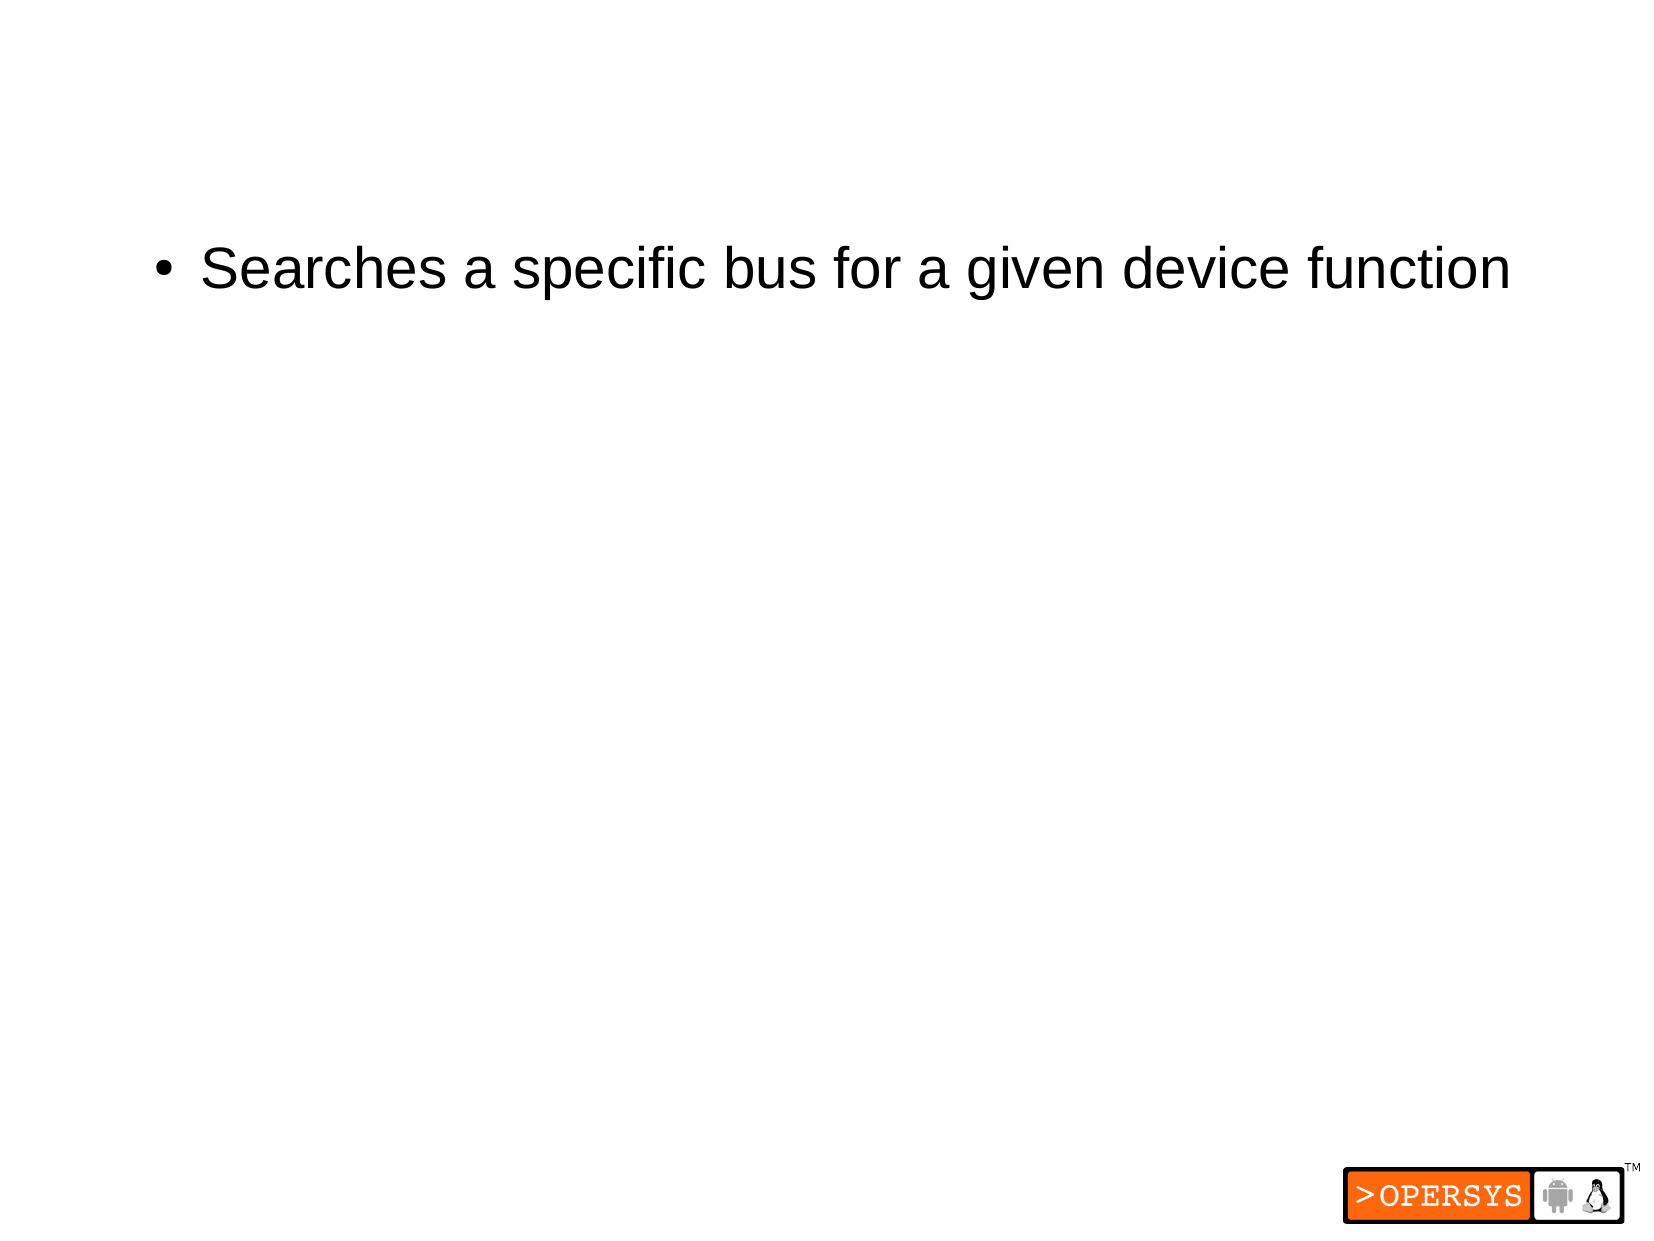

# Searches a specific bus for a given device function